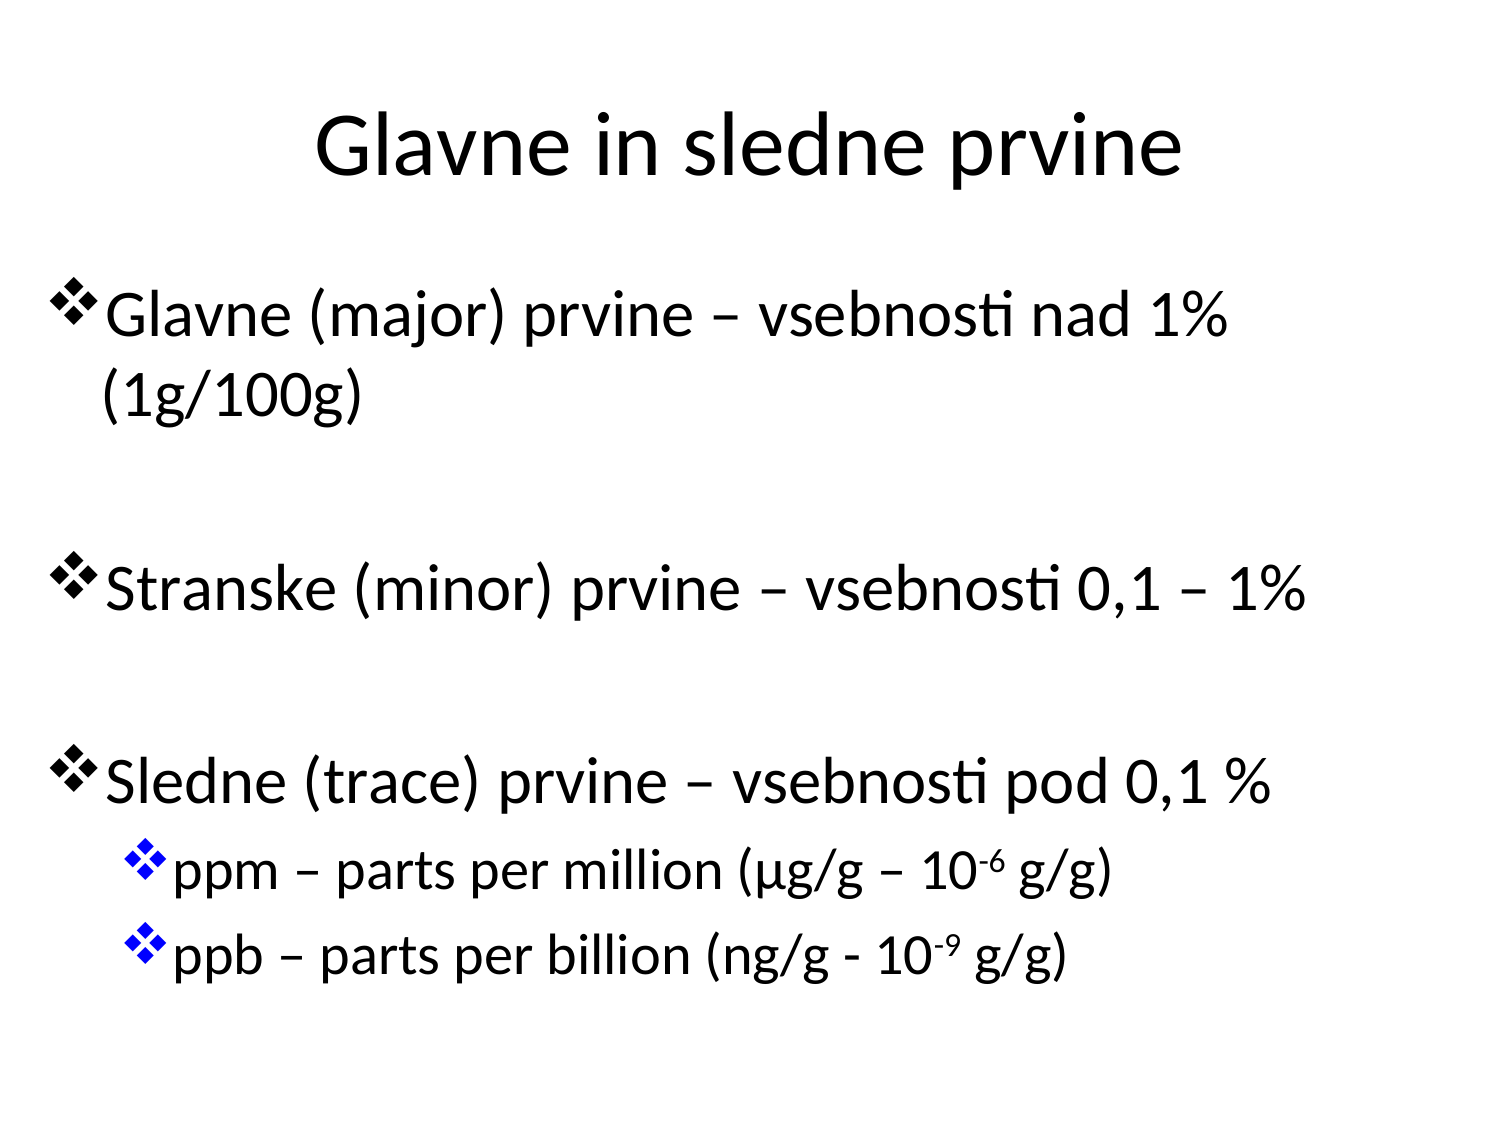

# Glavne in sledne prvine
Glavne (major) prvine – vsebnosti nad 1% (1g/100g)
Stranske (minor) prvine – vsebnosti 0,1 – 1%
Sledne (trace) prvine – vsebnosti pod 0,1 %
ppm – parts per million (μg/g – 10-6 g/g)
ppb – parts per billion (ng/g - 10-9 g/g)